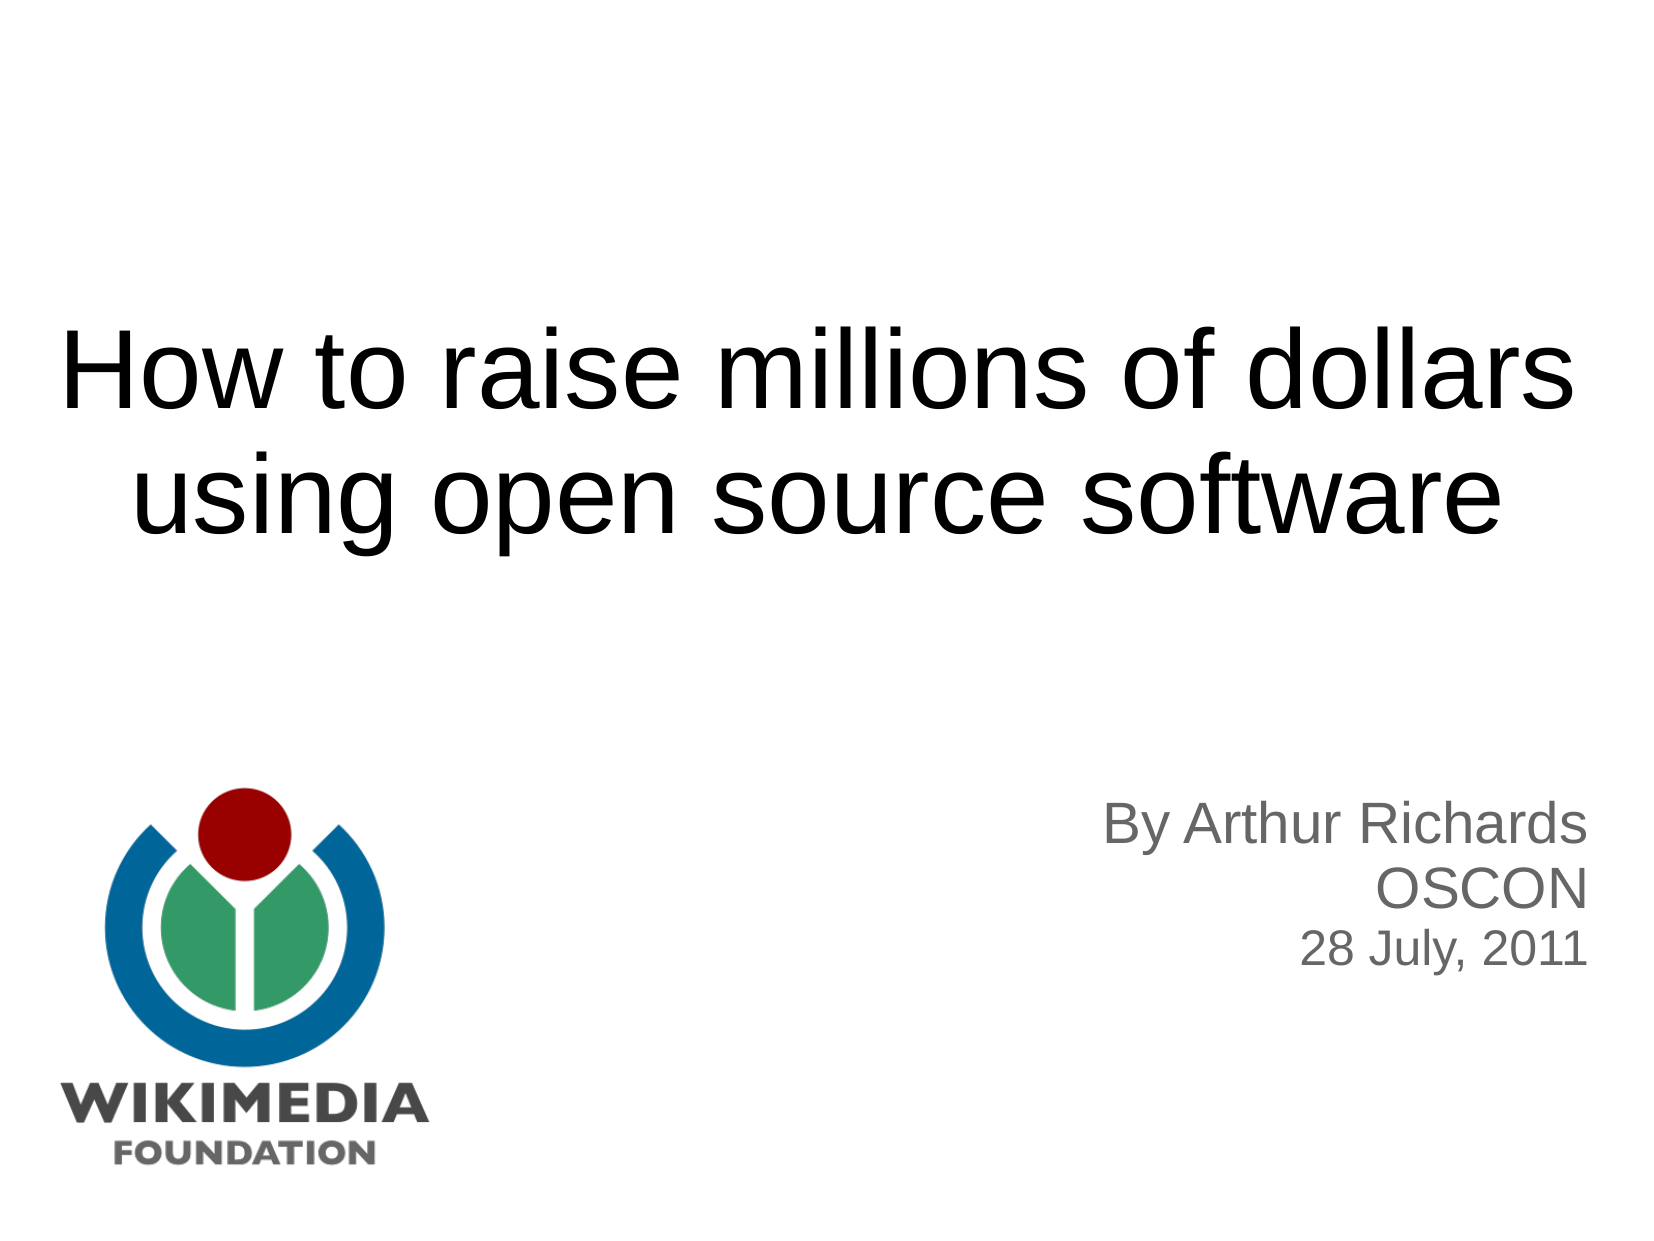

# How to raise millions of dollars using open source software
By Arthur Richards
OSCON
28 July, 2011